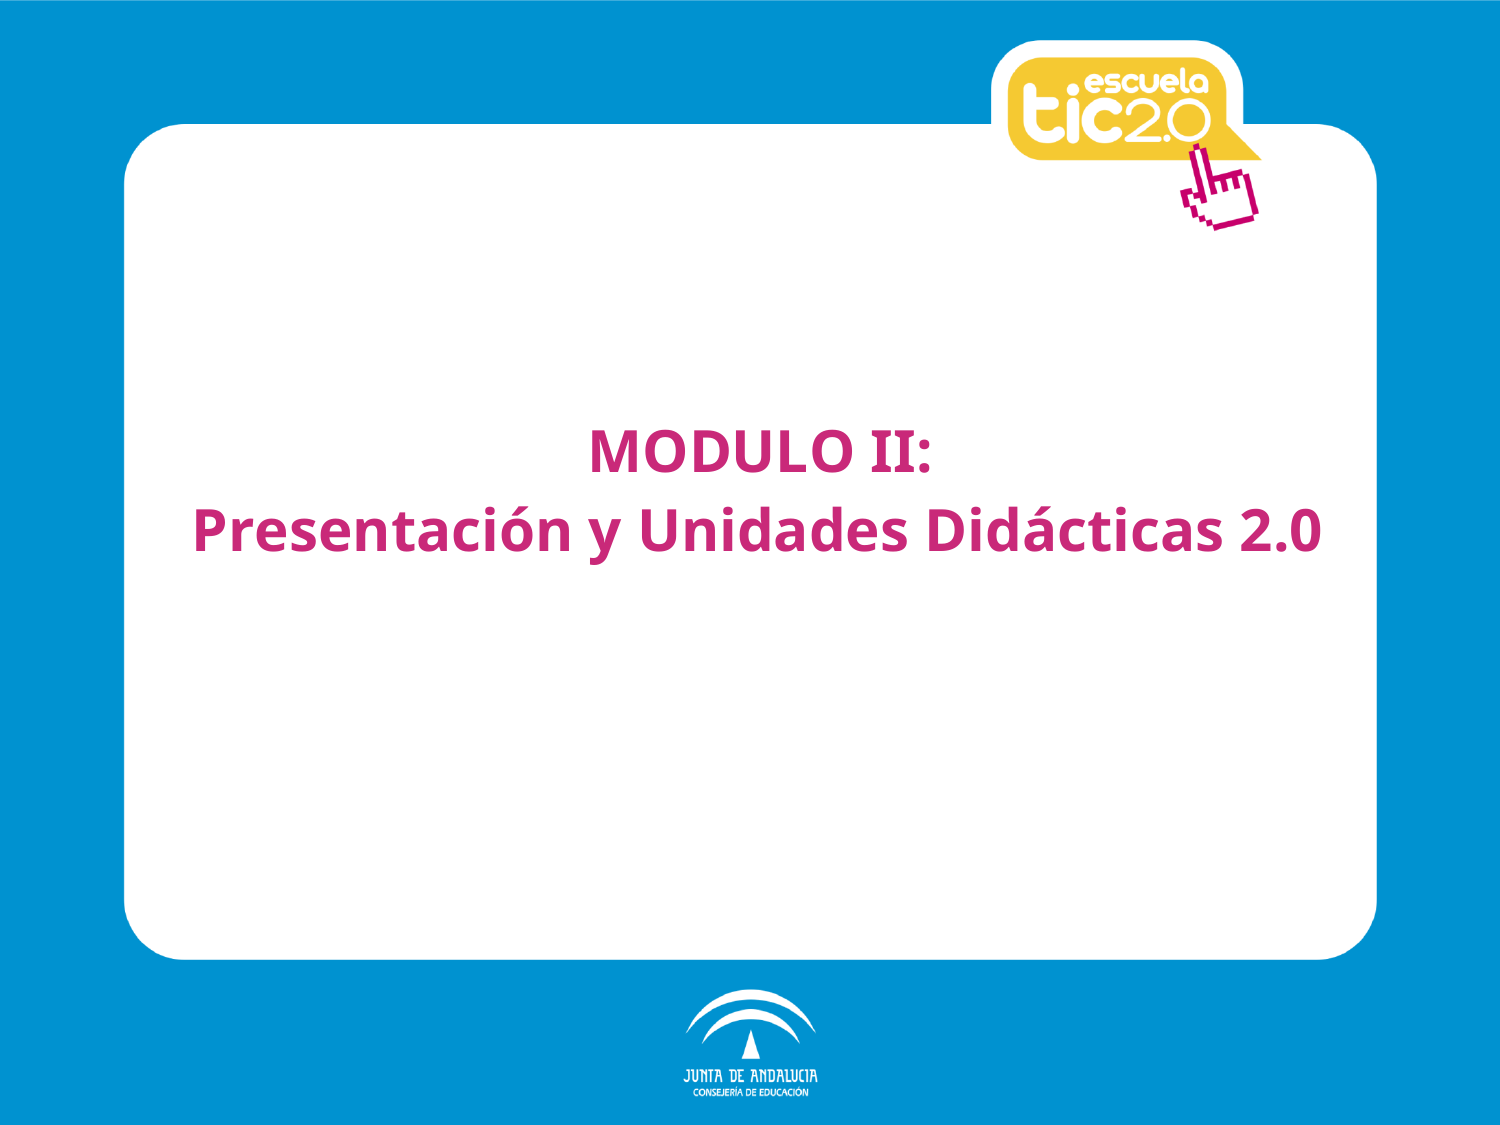

MODULO II:
Presentación y Unidades Didácticas 2.0